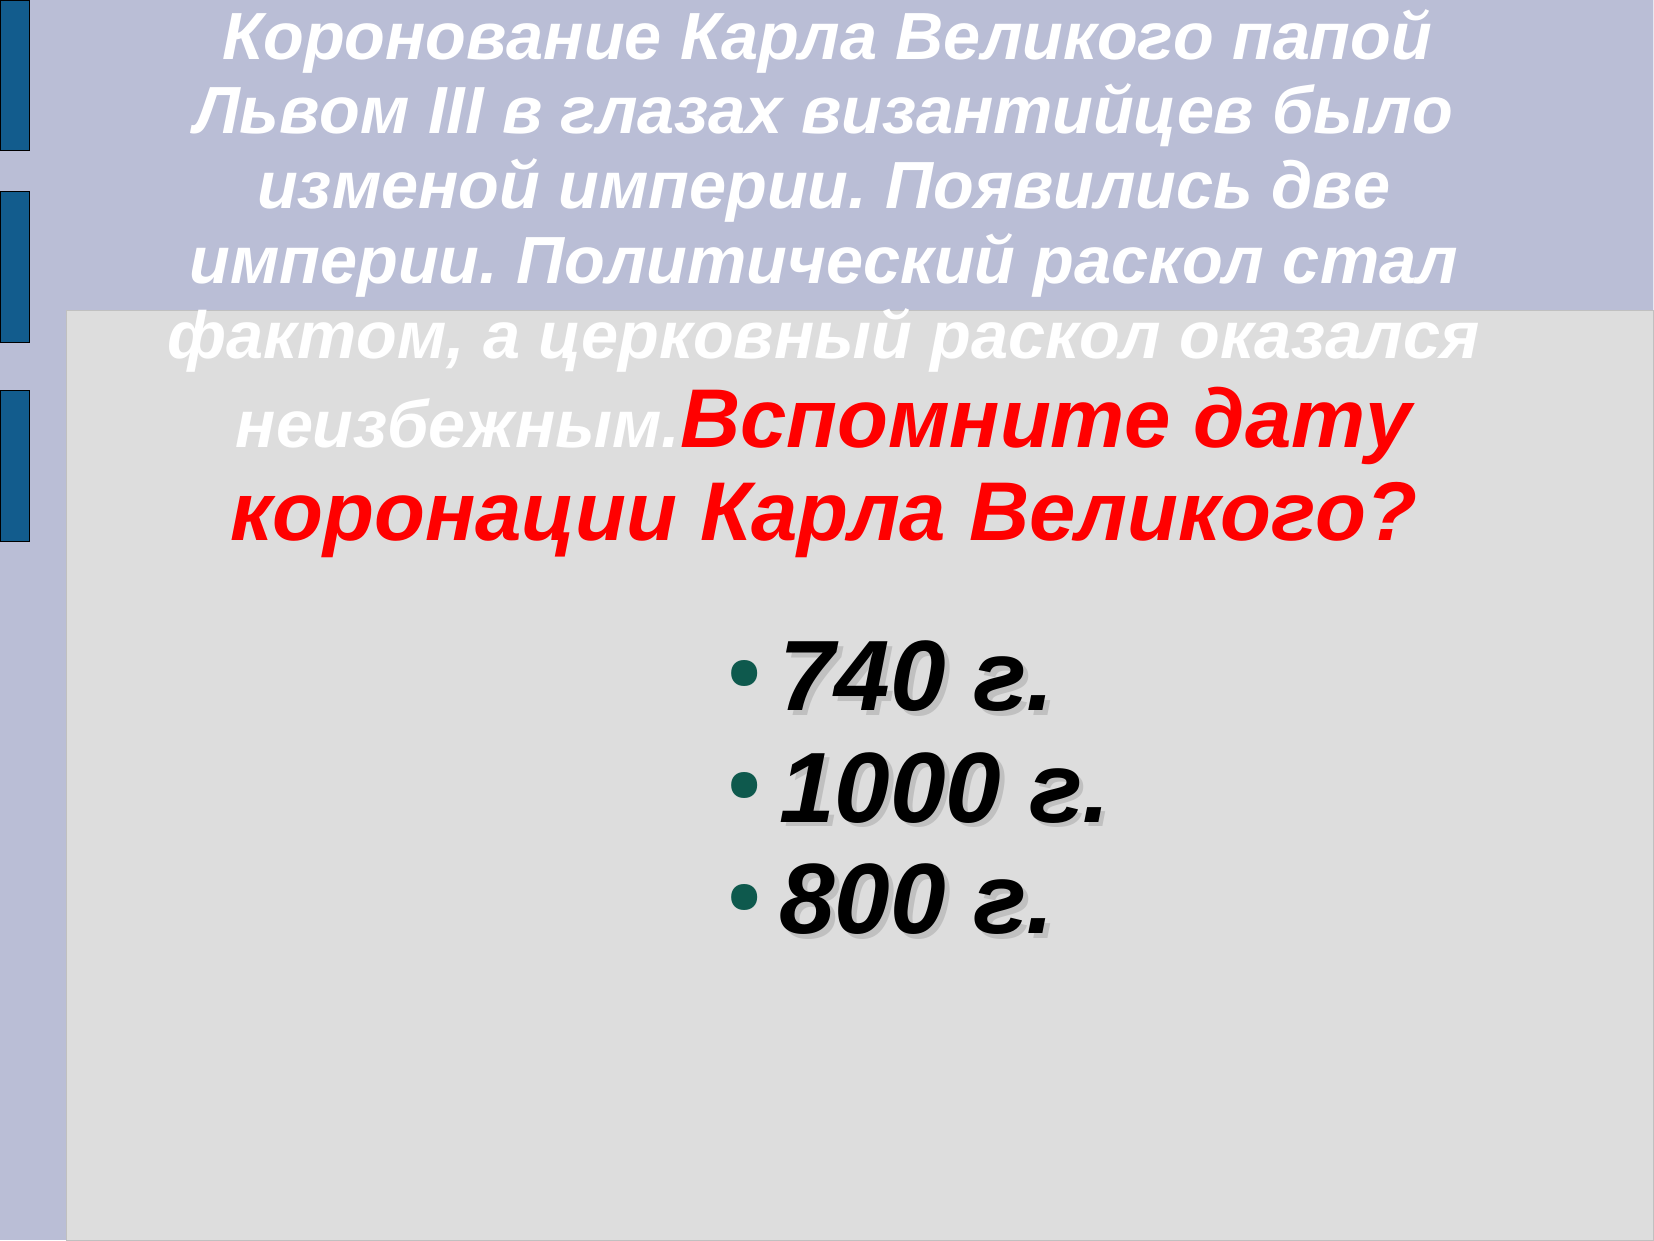

# Коронование Карла Великого папой Львом III в глазах византийцев было изменой империи. Появились две империи. Политический раскол стал фактом, а церковный раскол оказался неизбежным.Вспомните дату коронации Карла Великого?
740 г.
1000 г.
800 г.